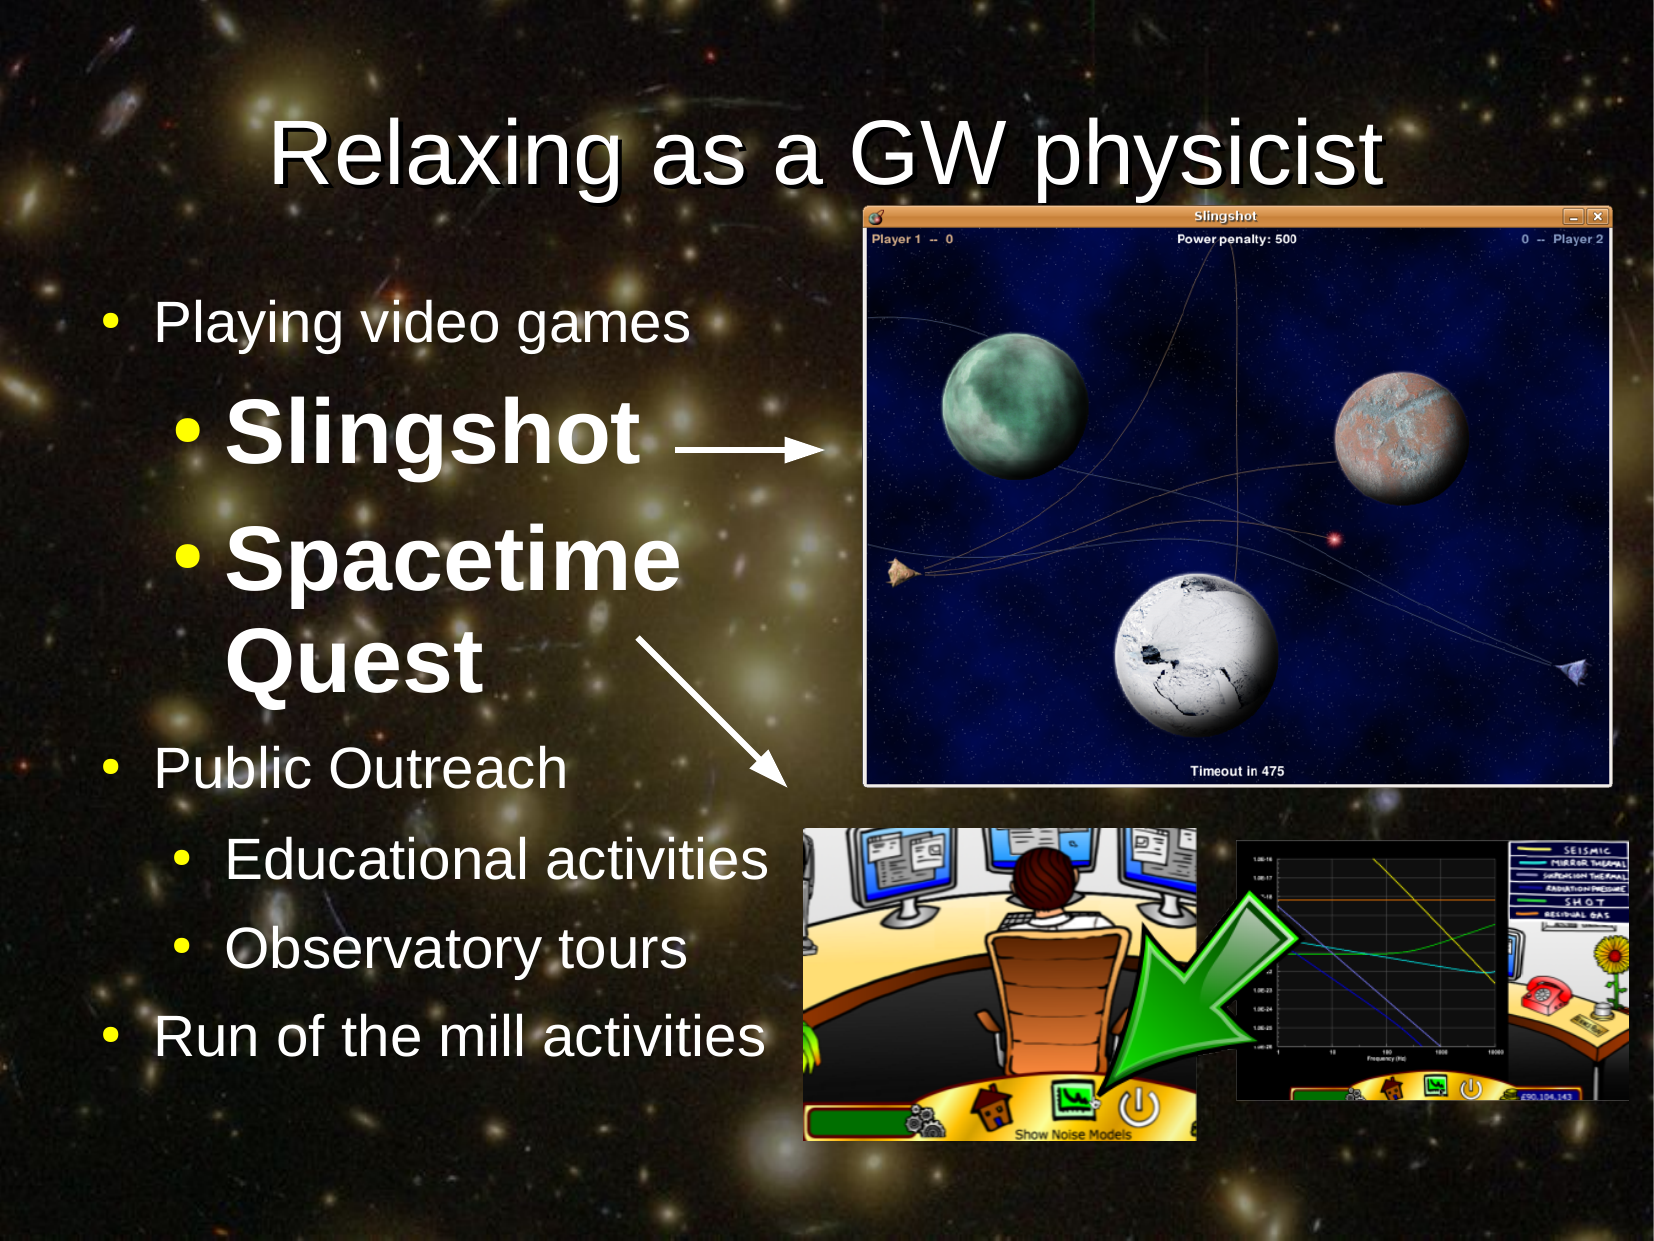

# Relaxing as a GW physicist
Playing video games
Slingshot
Spacetime Quest
Public Outreach
Educational activities
Observatory tours
Run of the mill activities